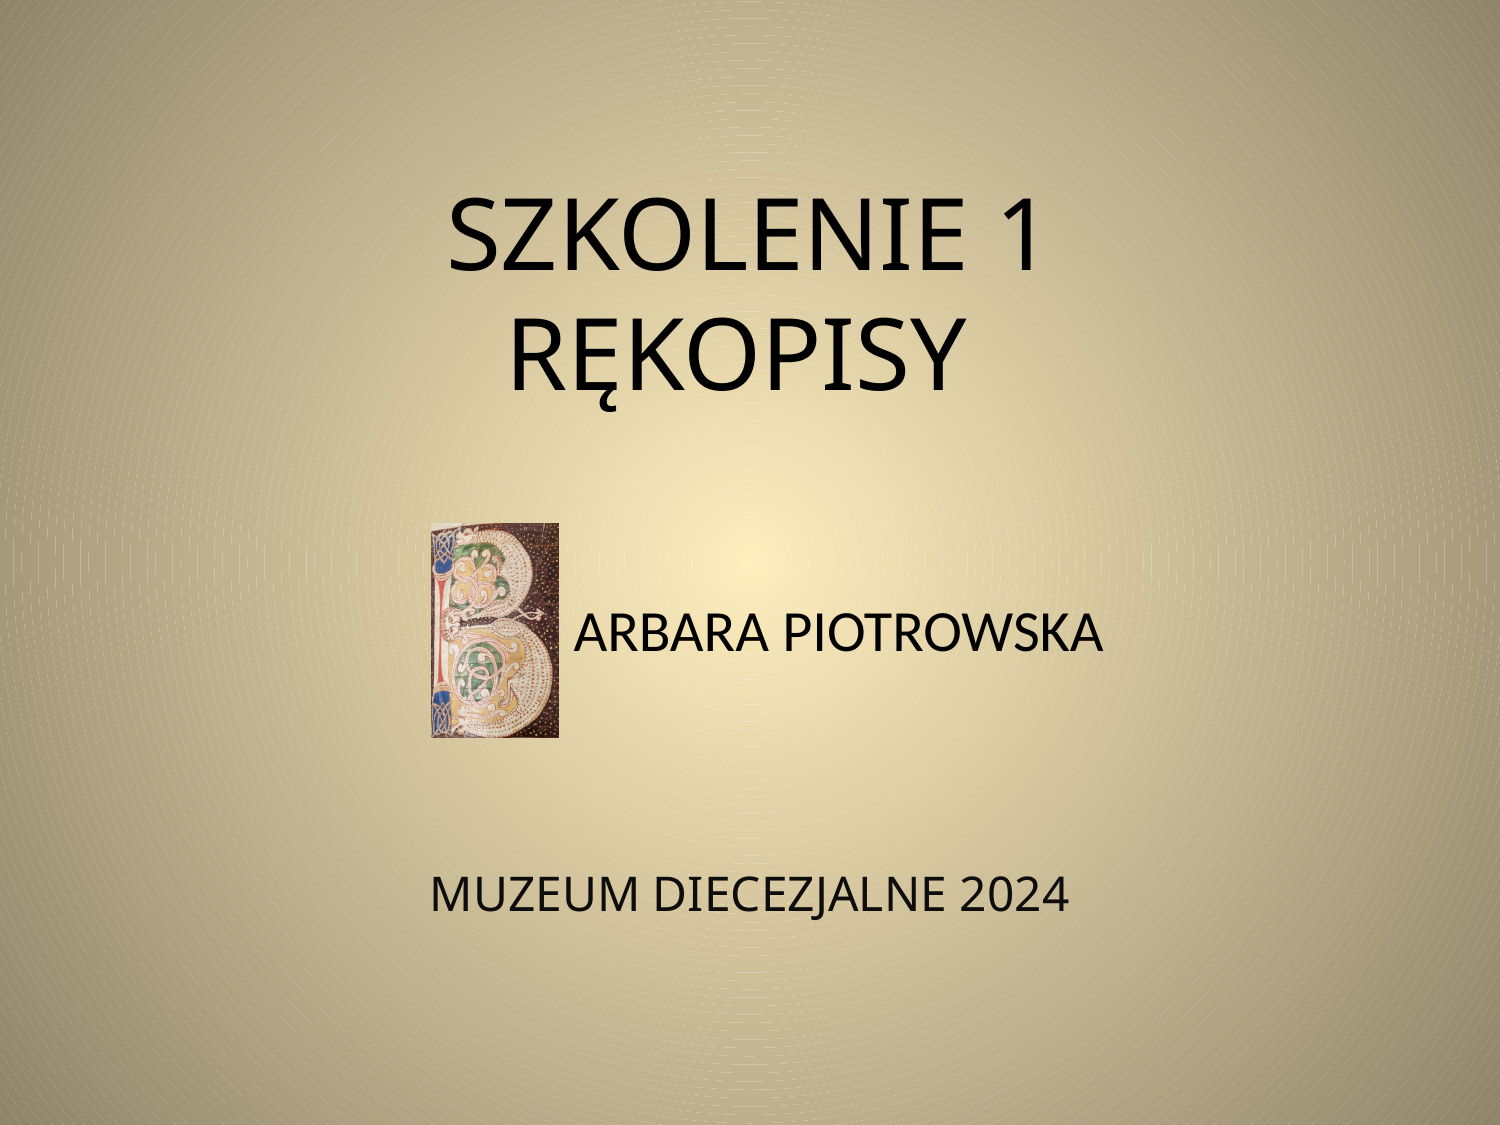

# SZKOLENIE 1 RĘKOPISY
ARBARA PIOTROWSKA
MUZEUM DIECEZJALNE 2024